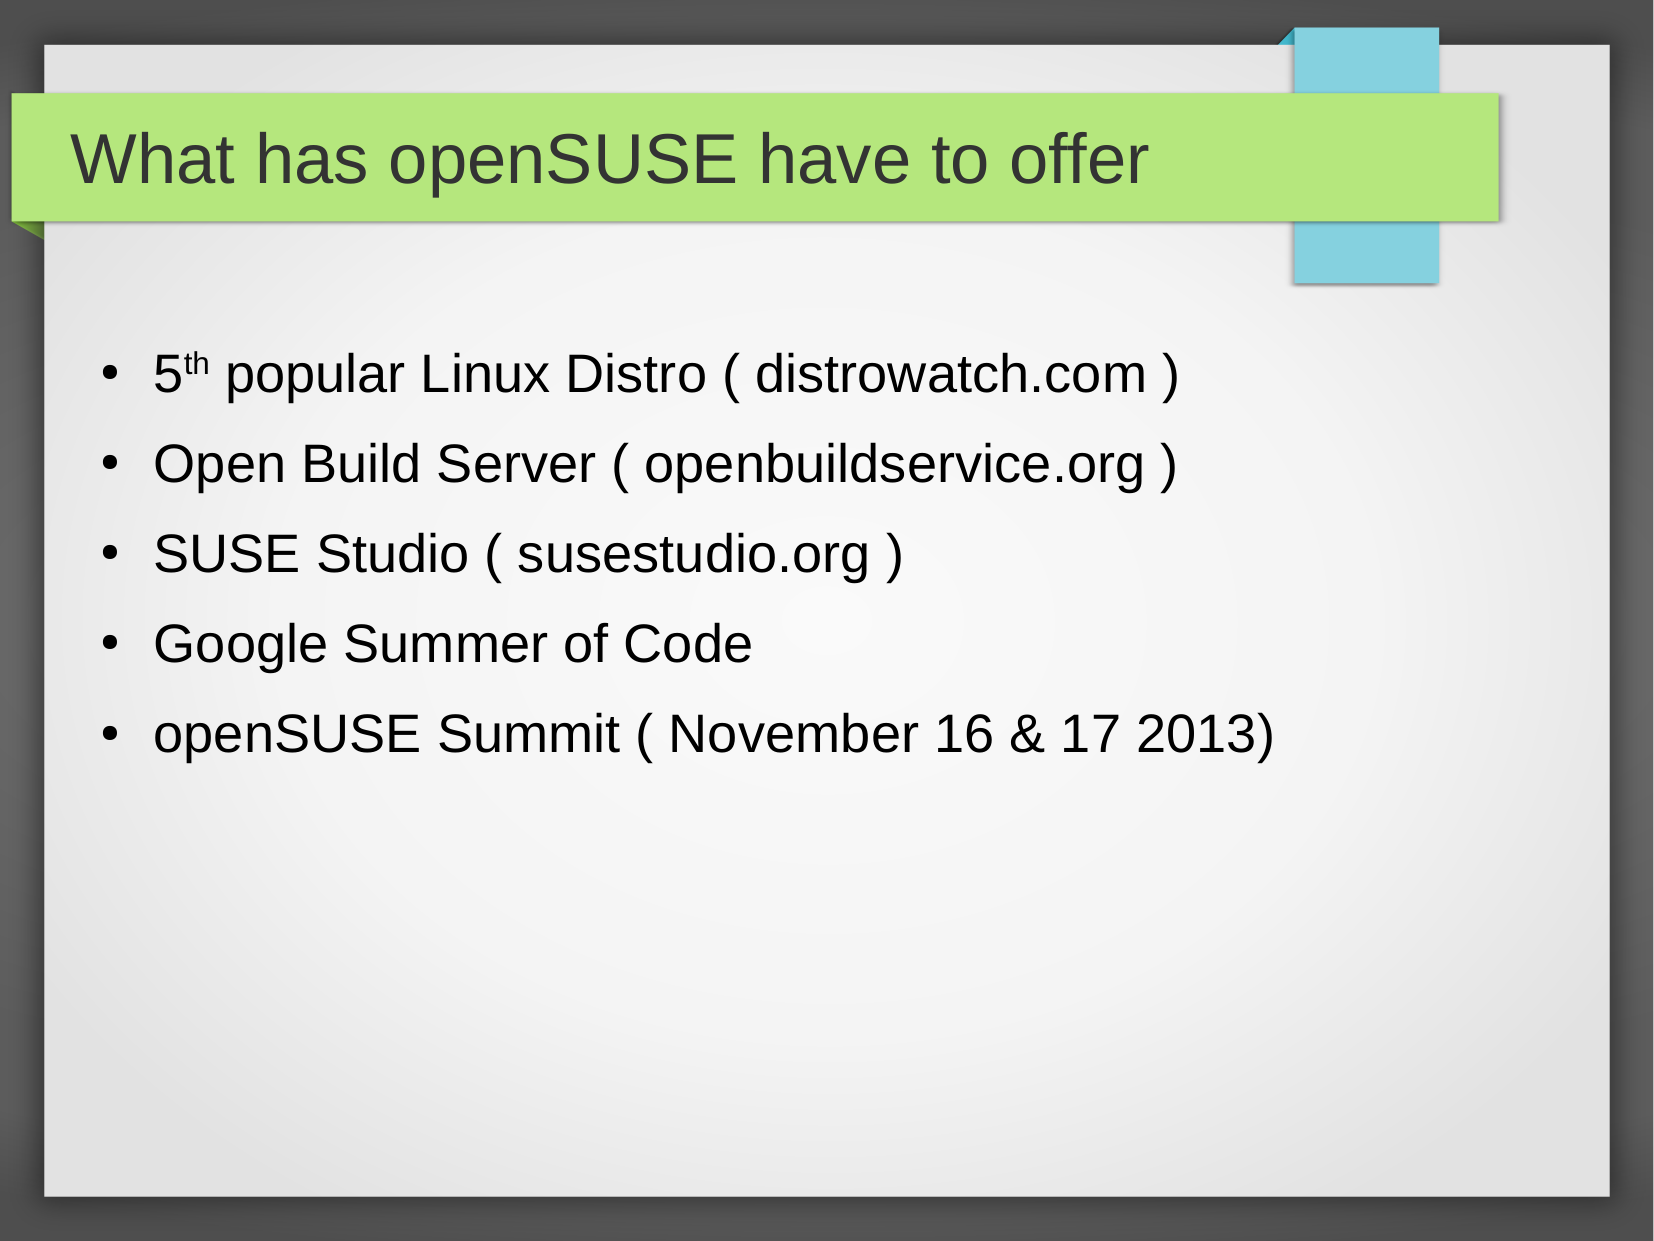

# What has openSUSE have to offer
5th popular Linux Distro ( distrowatch.com )
Open Build Server ( openbuildservice.org )
SUSE Studio ( susestudio.org )
Google Summer of Code
openSUSE Summit ( November 16 & 17 2013)